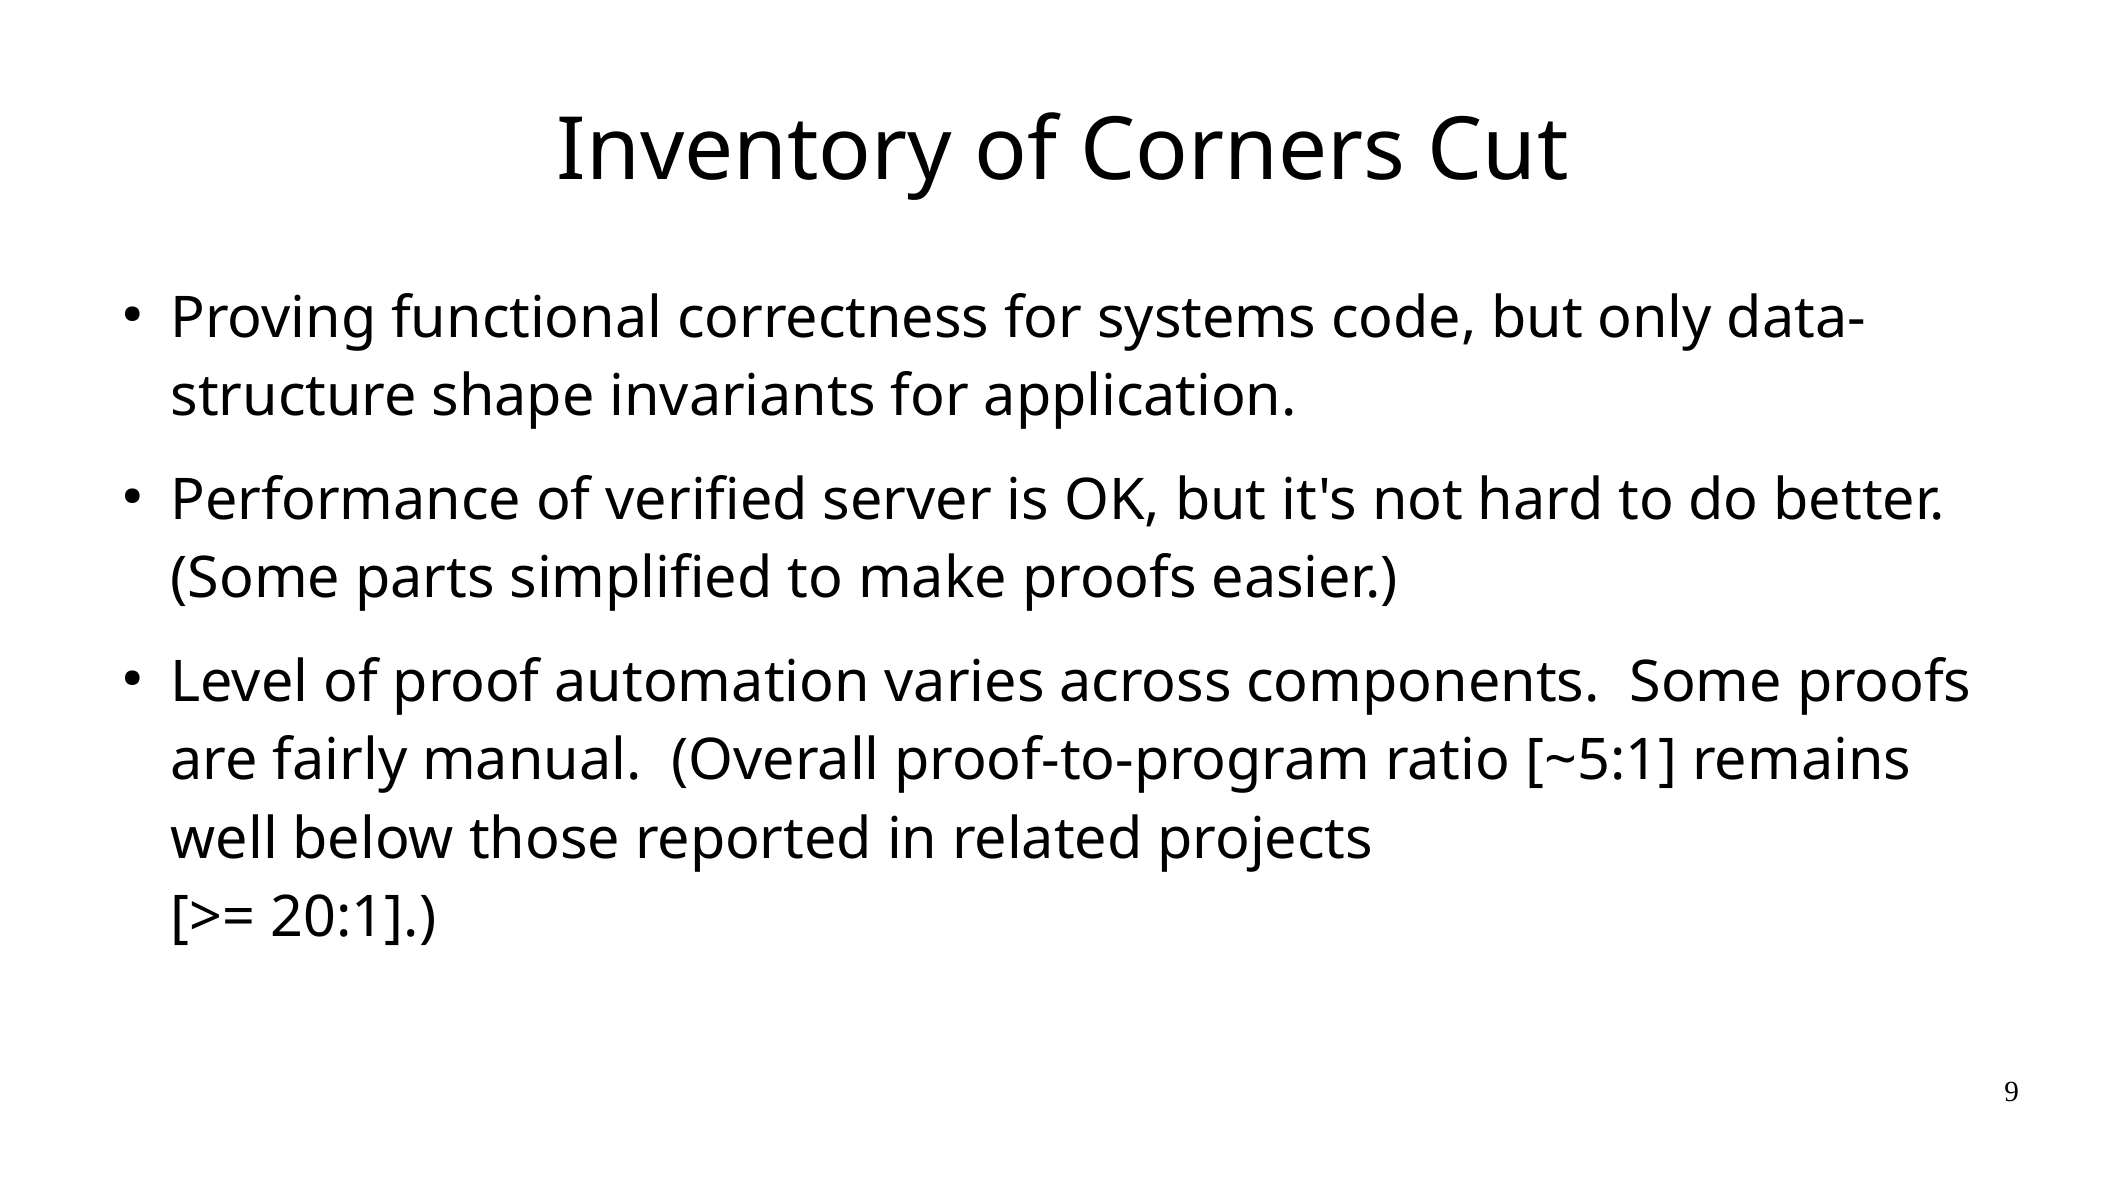

# Inventory of Corners Cut
Proving functional correctness for systems code, but only data-structure shape invariants for application.
Performance of verified server is OK, but it's not hard to do better. (Some parts simplified to make proofs easier.)
Level of proof automation varies across components. Some proofs are fairly manual. (Overall proof-to-program ratio [~5:1] remains well below those reported in related projects
[>= 20:1].)
9